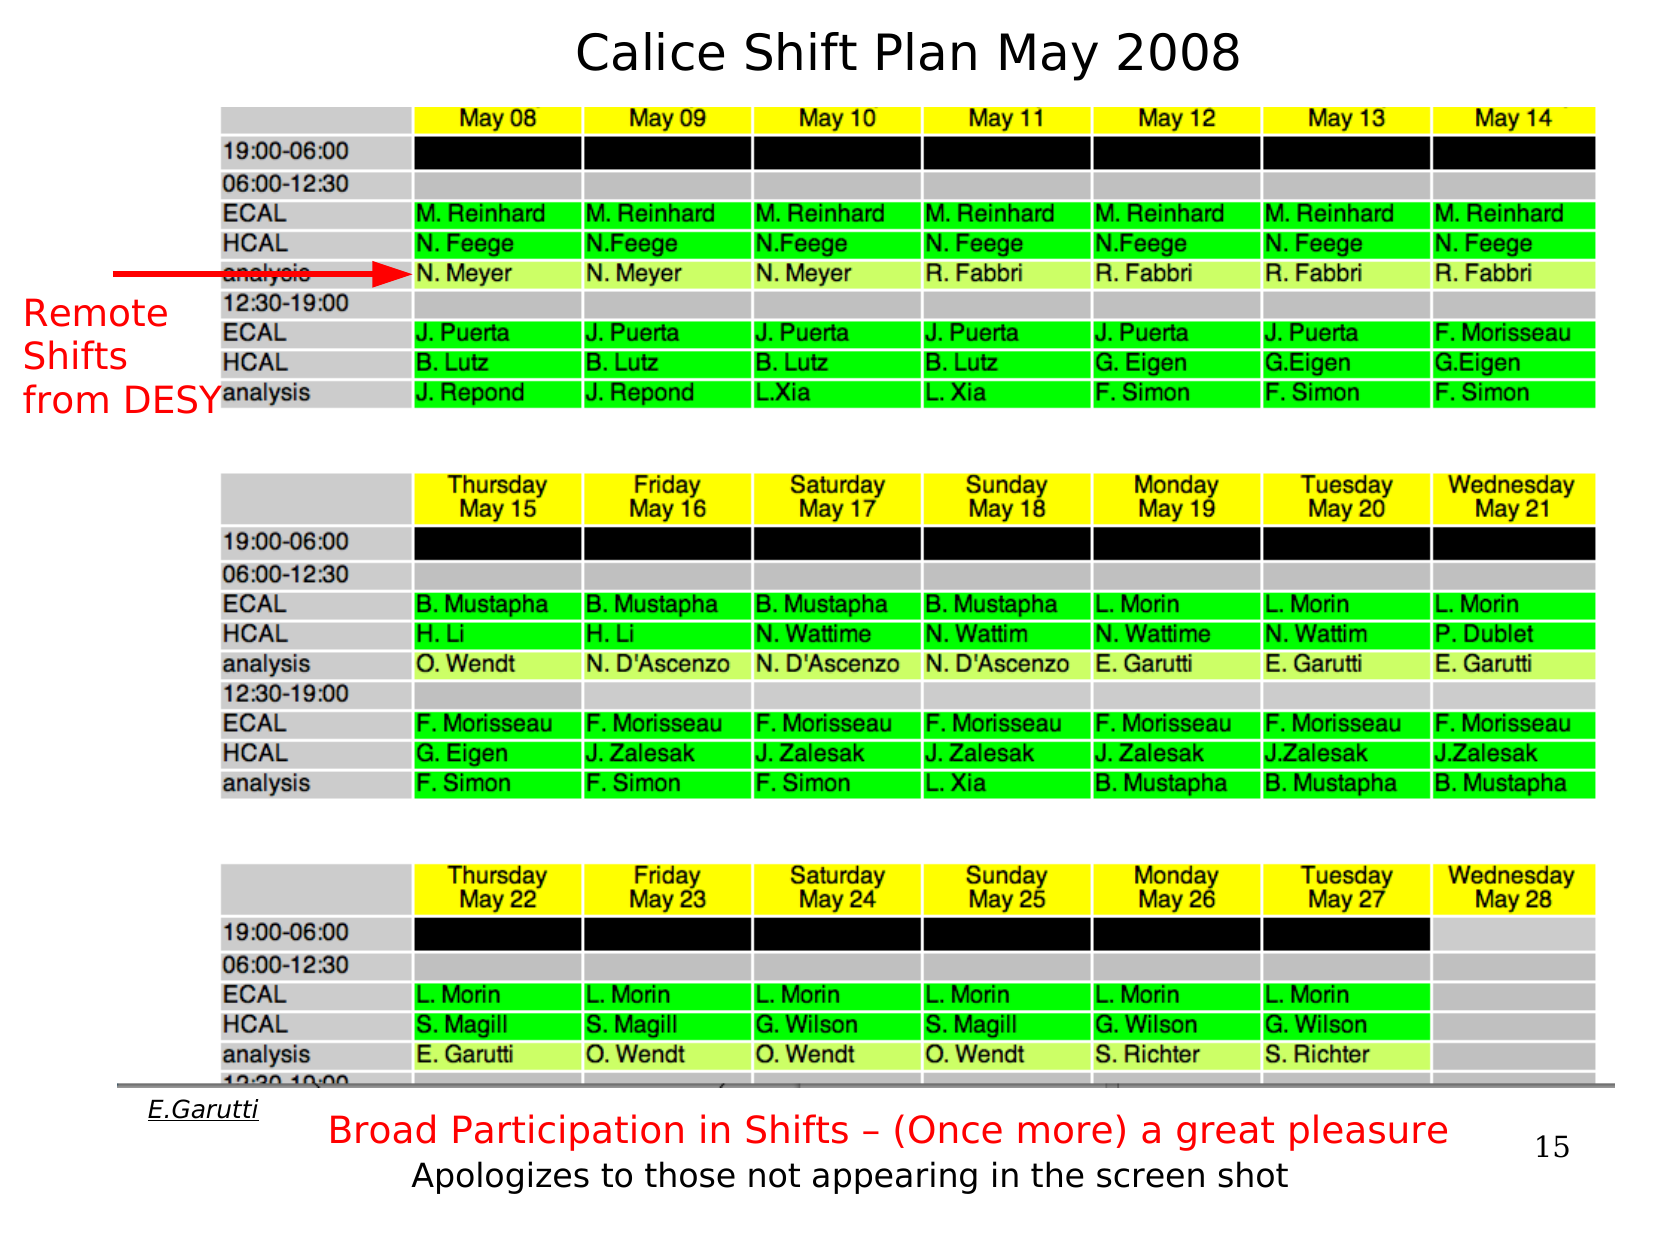

Calice Shift Plan May 2008
Remote
Shifts
from DESY
E.Garutti
Broad Participation in Shifts – (Once more) a great pleasure
 Apologizes to those not appearing in the screen shot
15